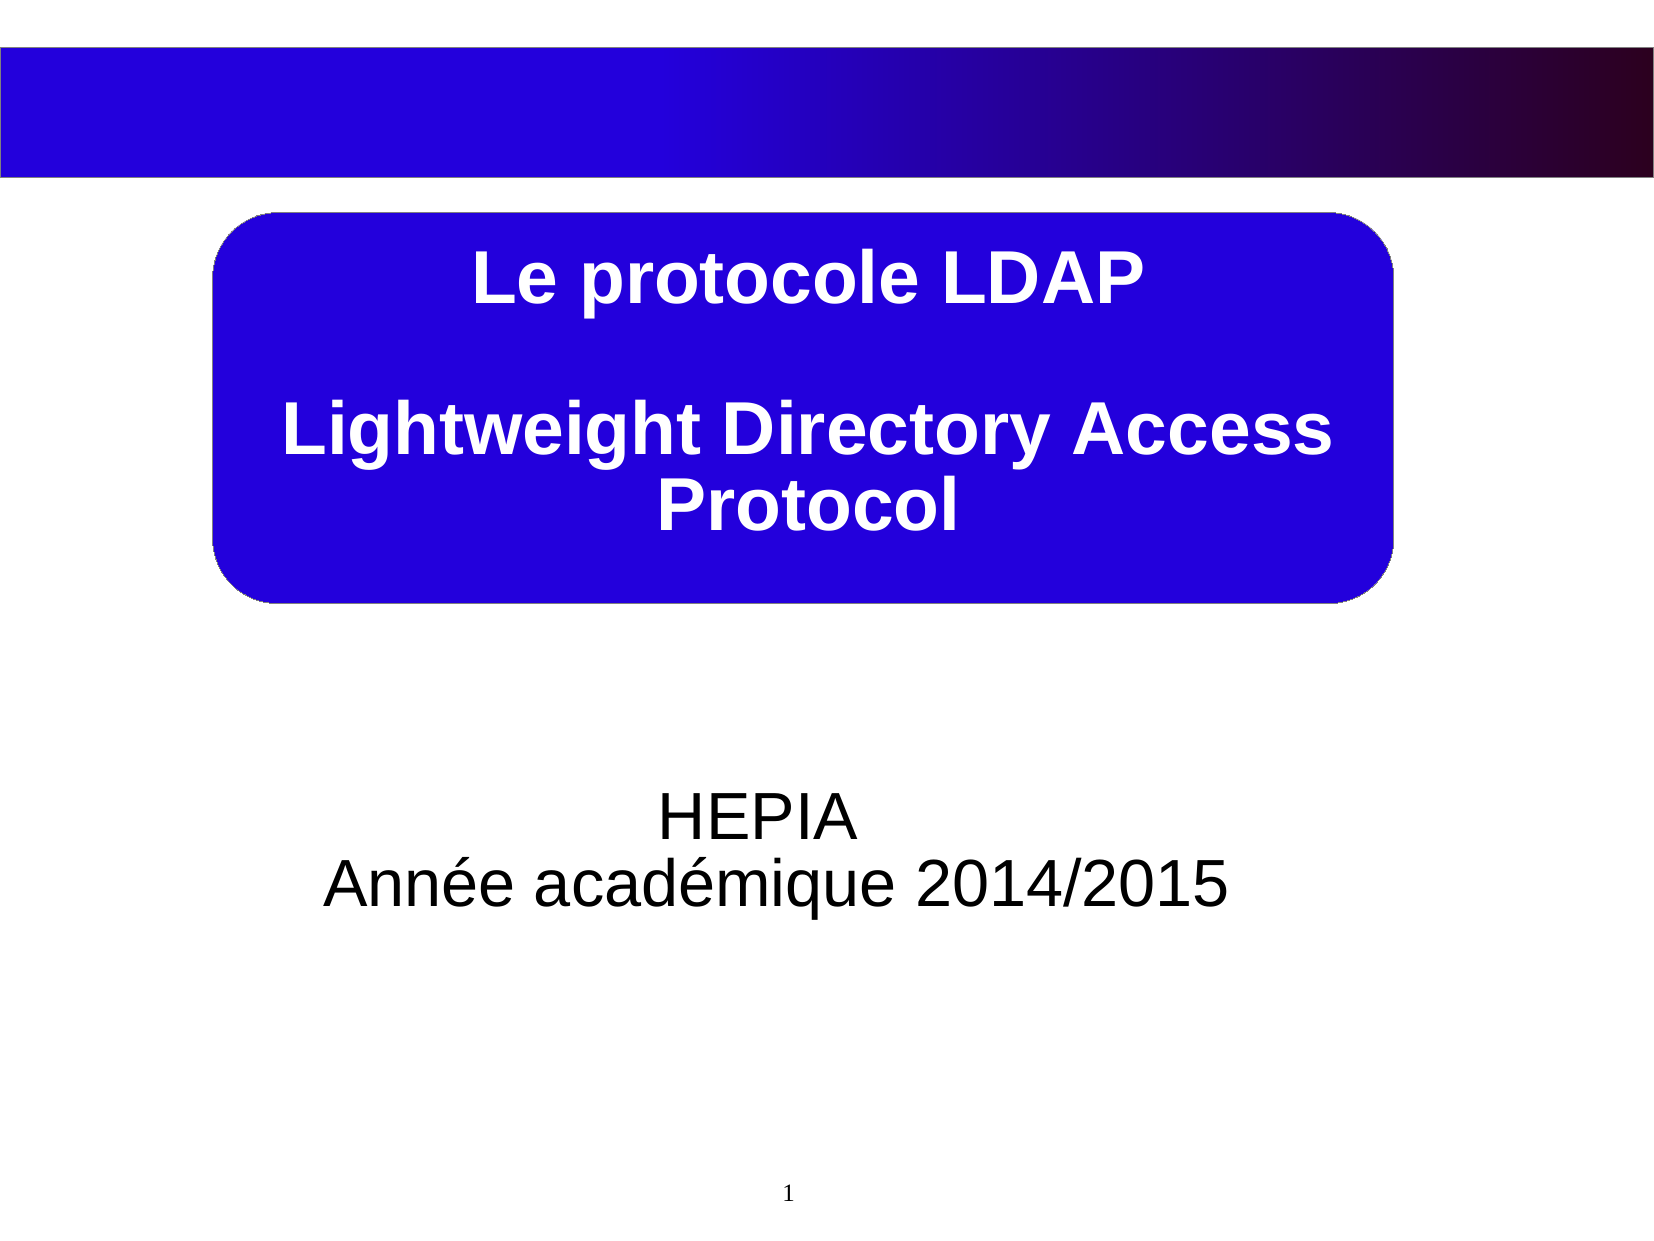

Le protocole LDAP
Lightweight Directory Access Protocol
# HEPIA
Année académique 2014/2015